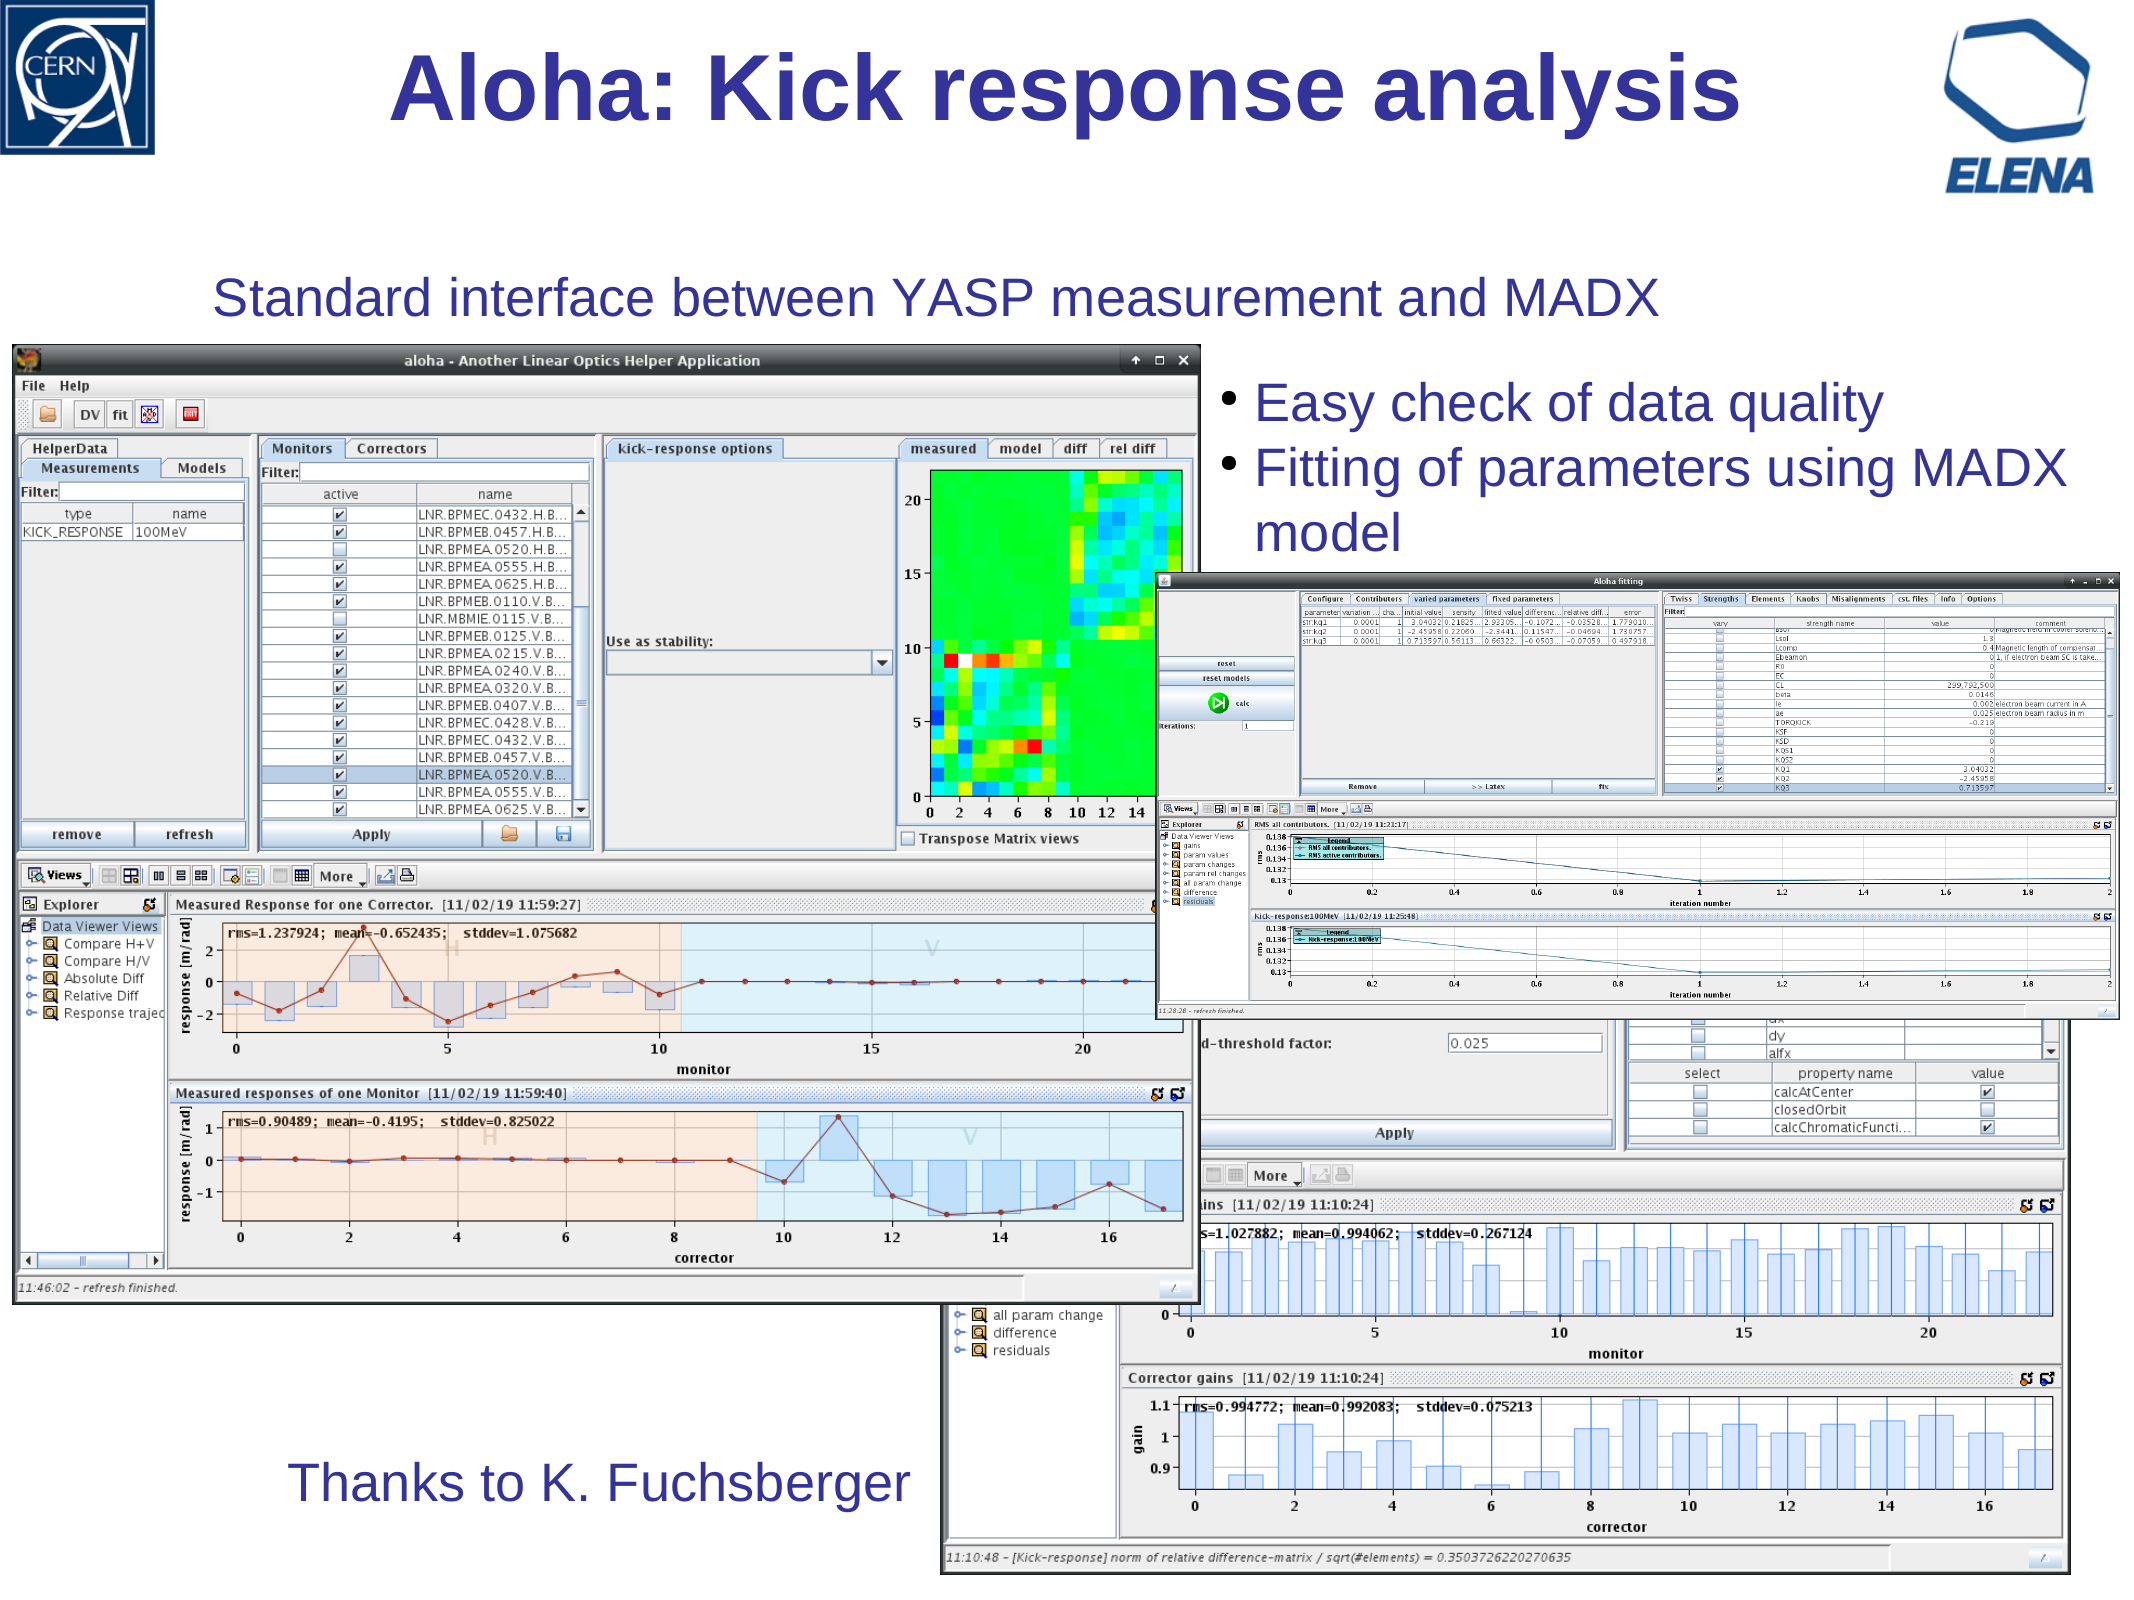

# Aloha: Kick response analysis
Standard interface between YASP measurement and MADX
Easy check of data quality
Fitting of parameters using MADX model
Thanks to K. Fuchsberger